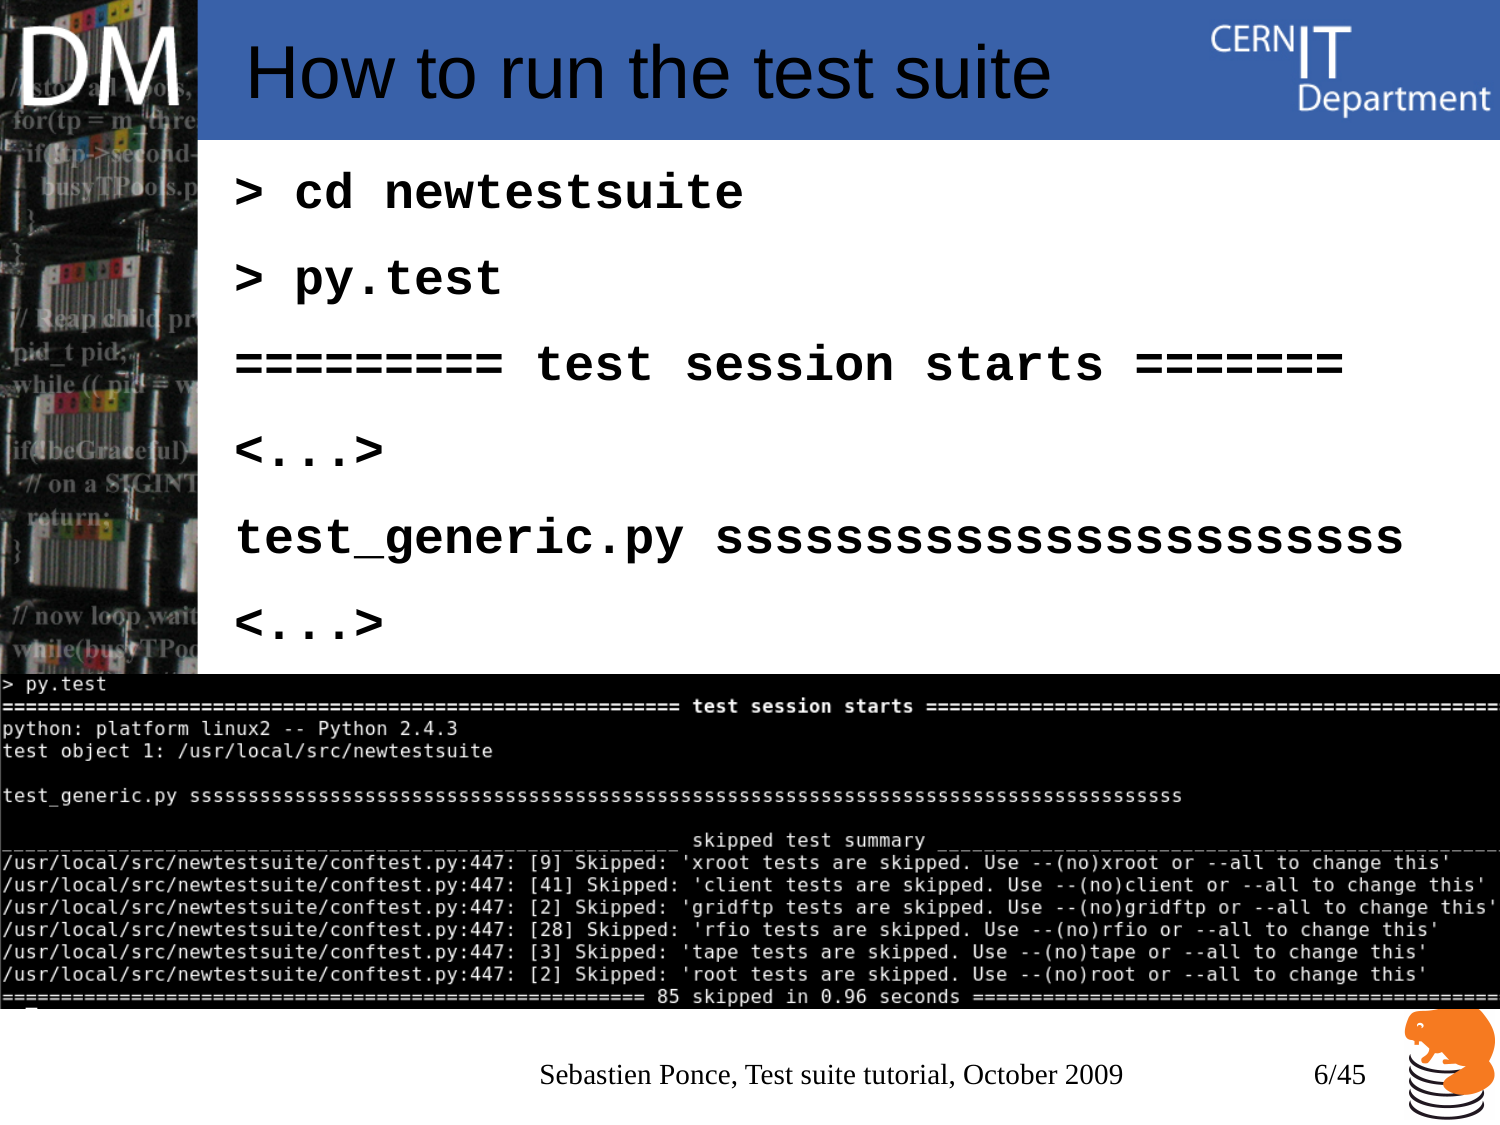

# How to run the test suite
> cd newtestsuite
> py.test
========= test session starts =======
<...>
test_generic.py sssssssssssssssssssssss
<...>